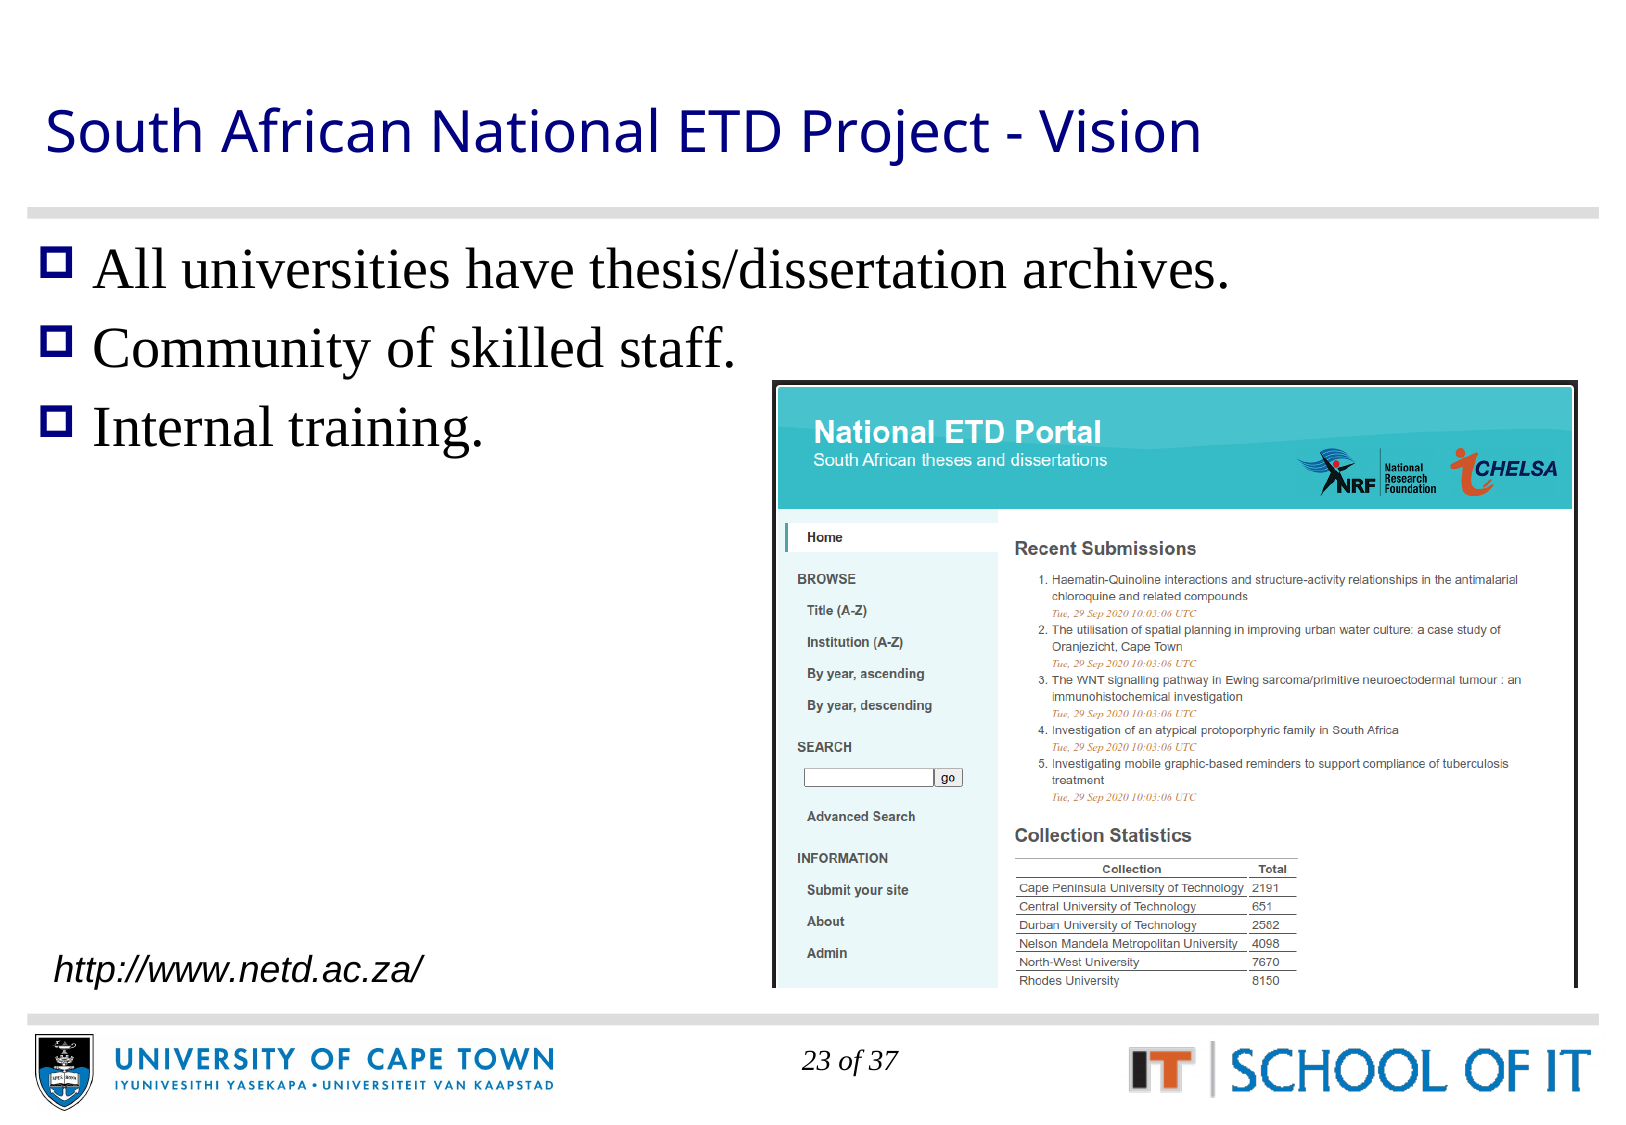

# South African National ETD Project - Vision
All universities have thesis/dissertation archives.
Community of skilled staff.
Internal training.
http://www.netd.ac.za/
23